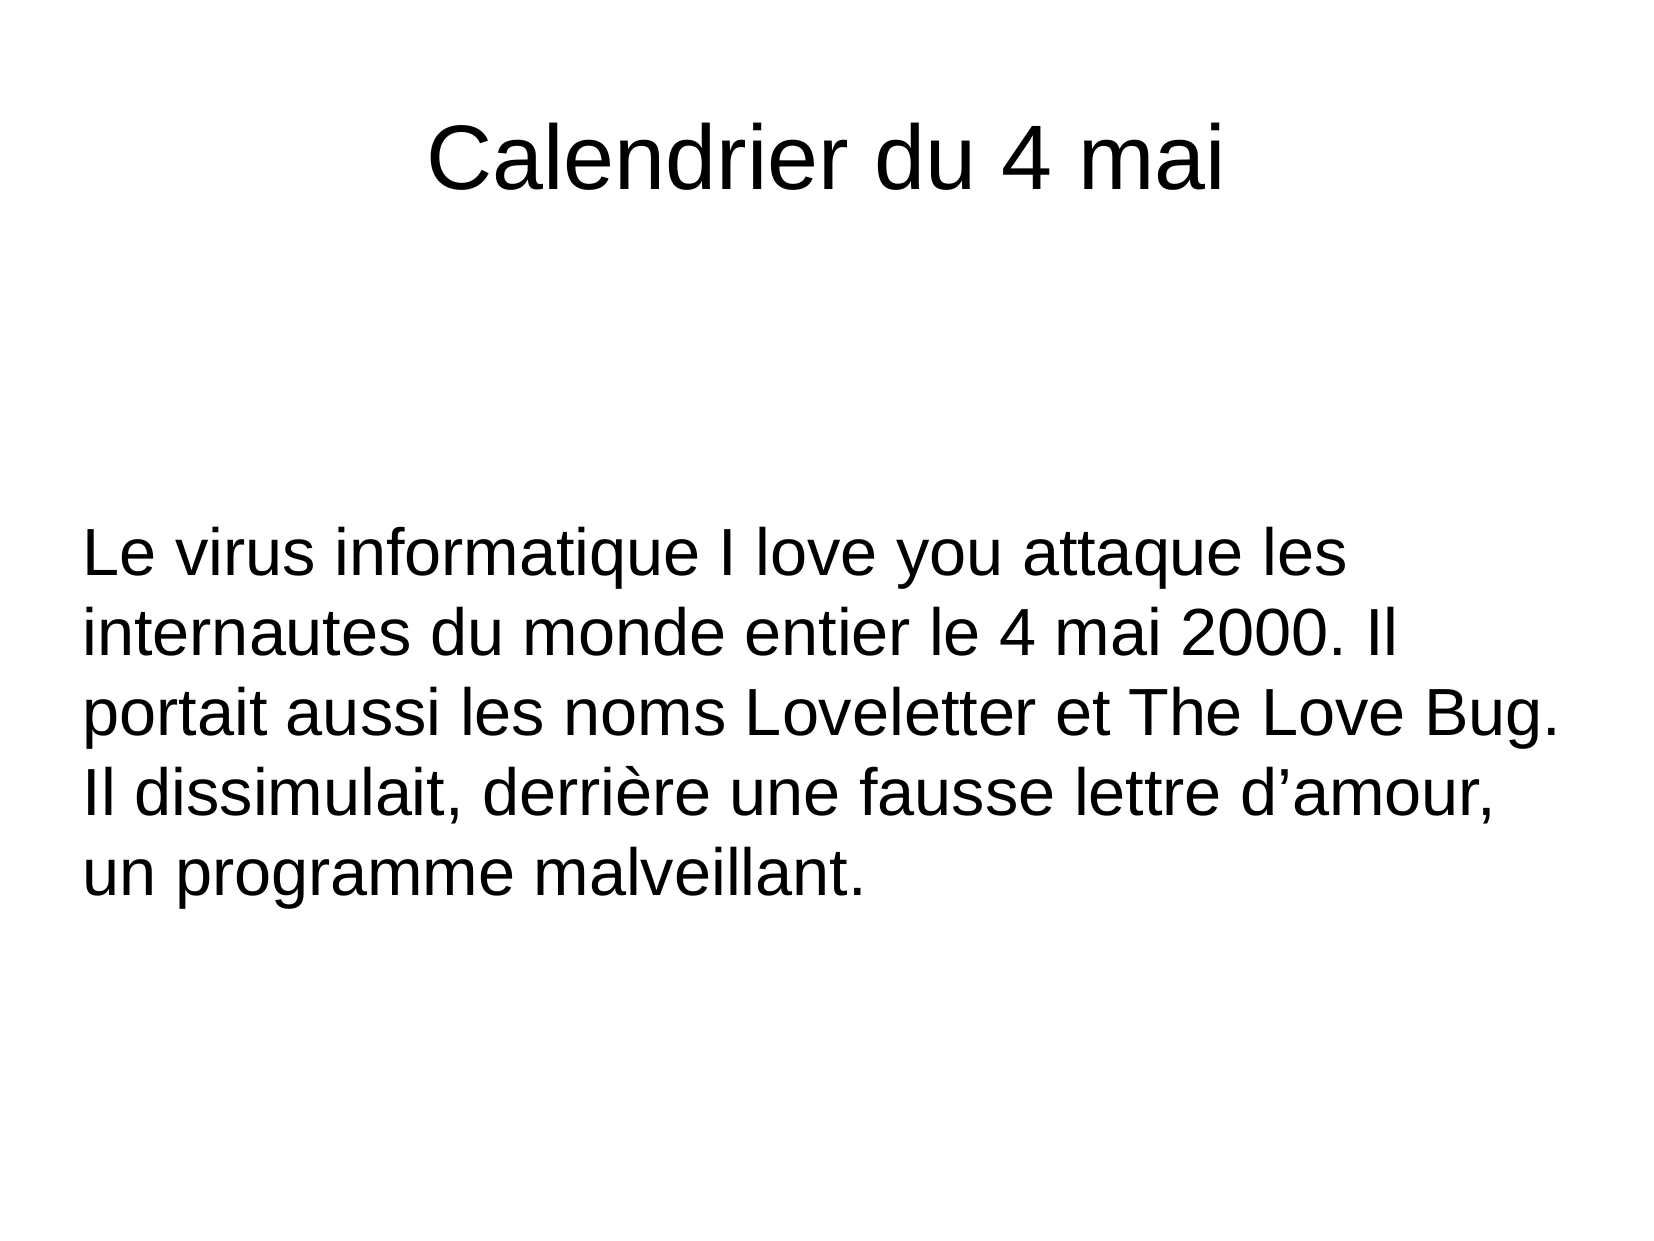

# Calendrier du 4 mai
Le virus informatique I love you attaque les internautes du monde entier le 4 mai 2000. Il portait aussi les noms Loveletter et The Love Bug. Il dissimulait, derrière une fausse lettre d’amour, un programme malveillant.